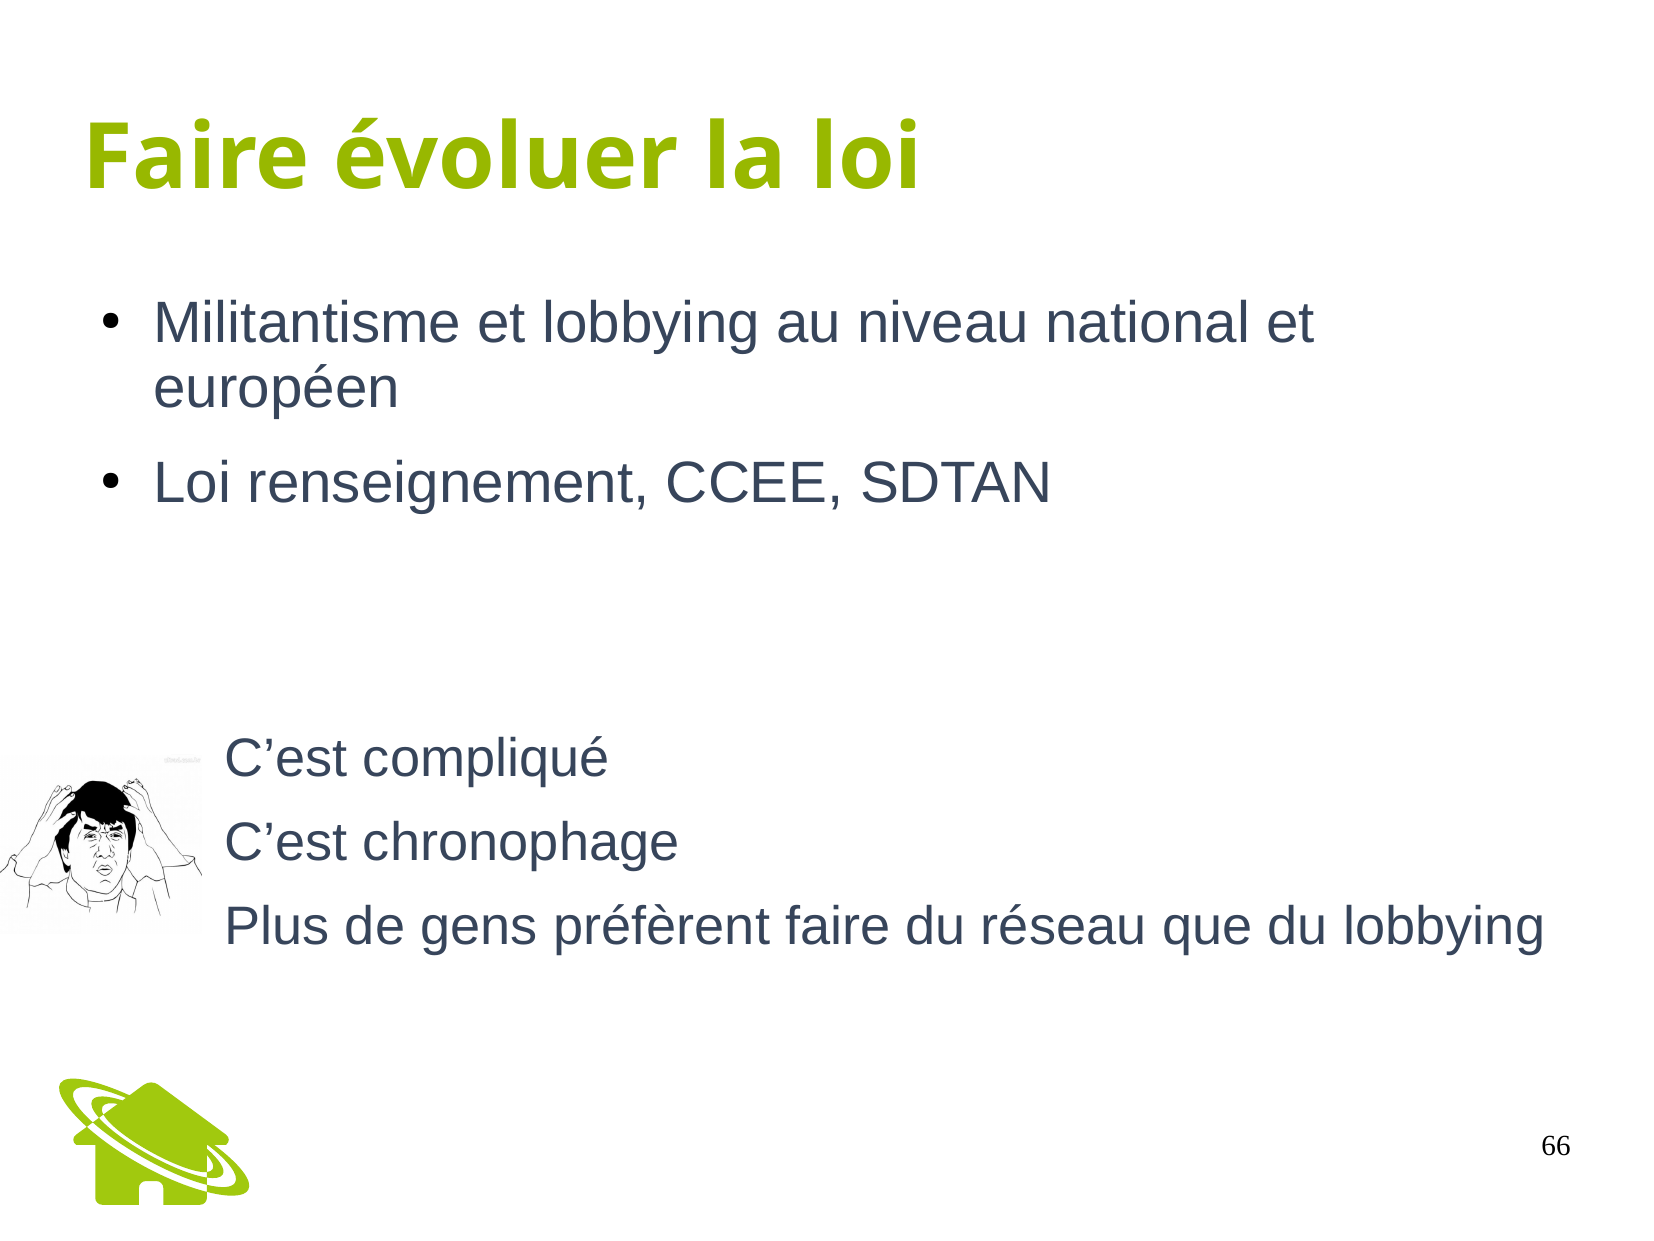

# Faire évoluer la loi
Militantisme et lobbying au niveau national et européen
Loi renseignement, CCEE, SDTAN
C’est compliqué
C’est chronophage
Plus de gens préfèrent faire du réseau que du lobbying
66